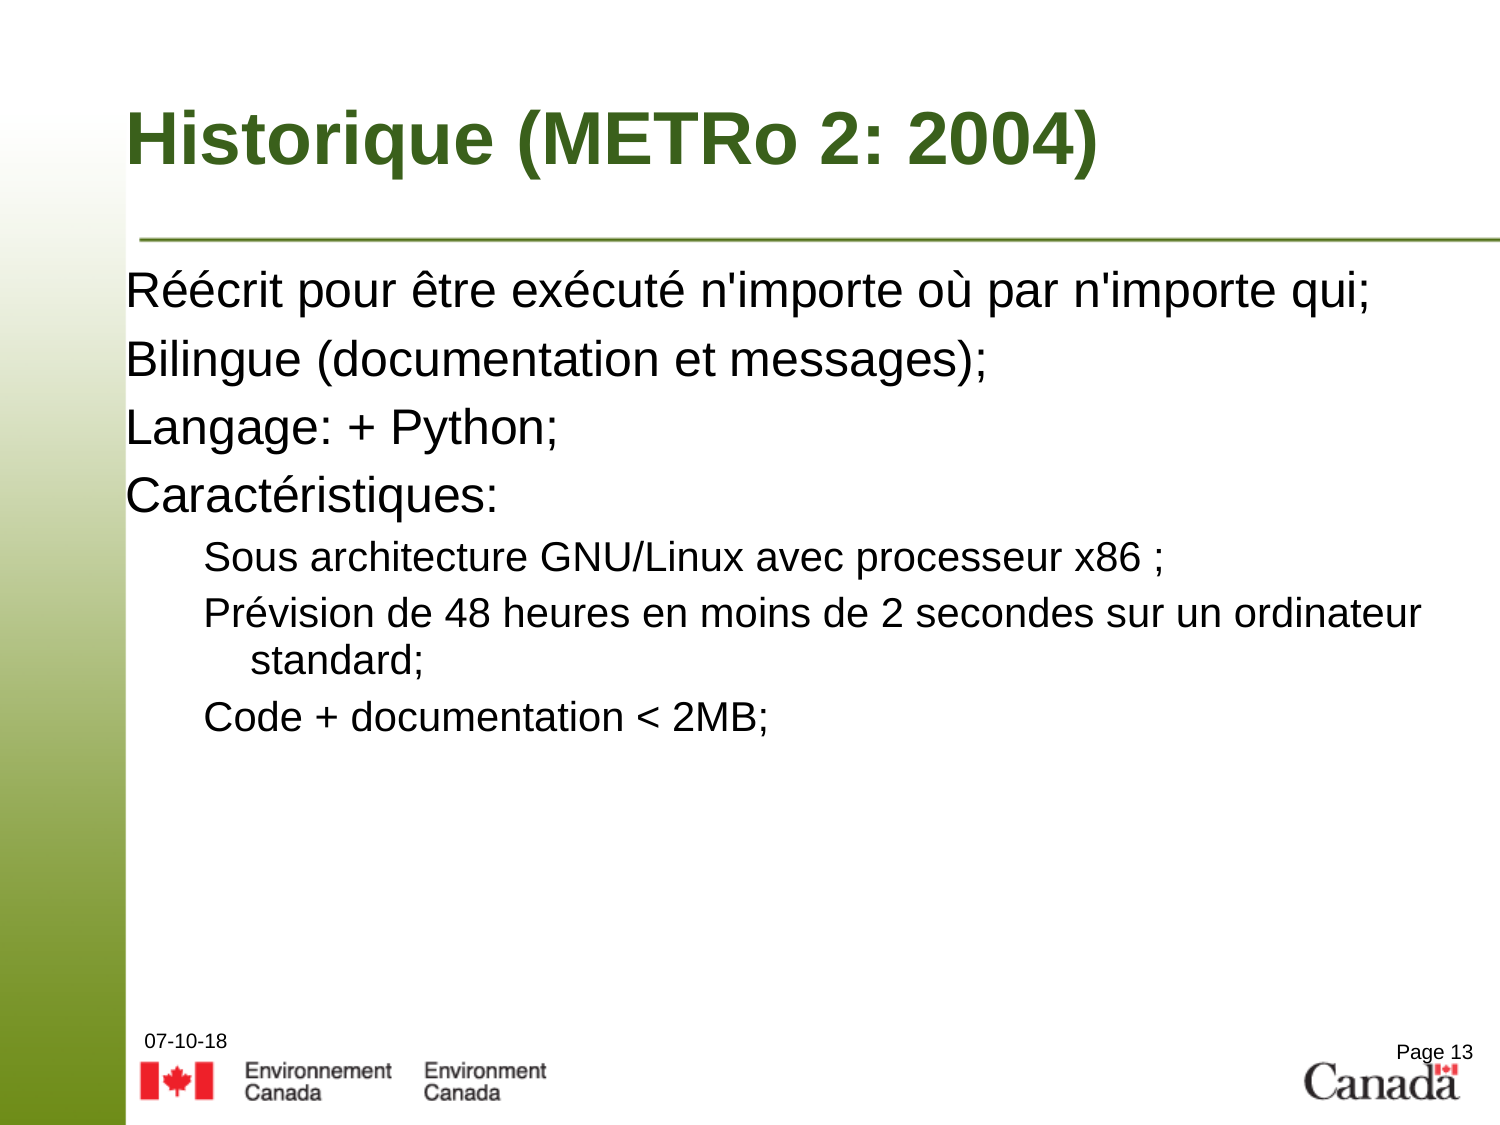

# Historique (METRo 2: 2004)
Réécrit pour être exécuté n'importe où par n'importe qui;
Bilingue (documentation et messages);
Langage: + Python;
Caractéristiques:
Sous architecture GNU/Linux avec processeur x86 ;
Prévision de 48 heures en moins de 2 secondes sur un ordinateur standard;
Code + documentation < 2MB;